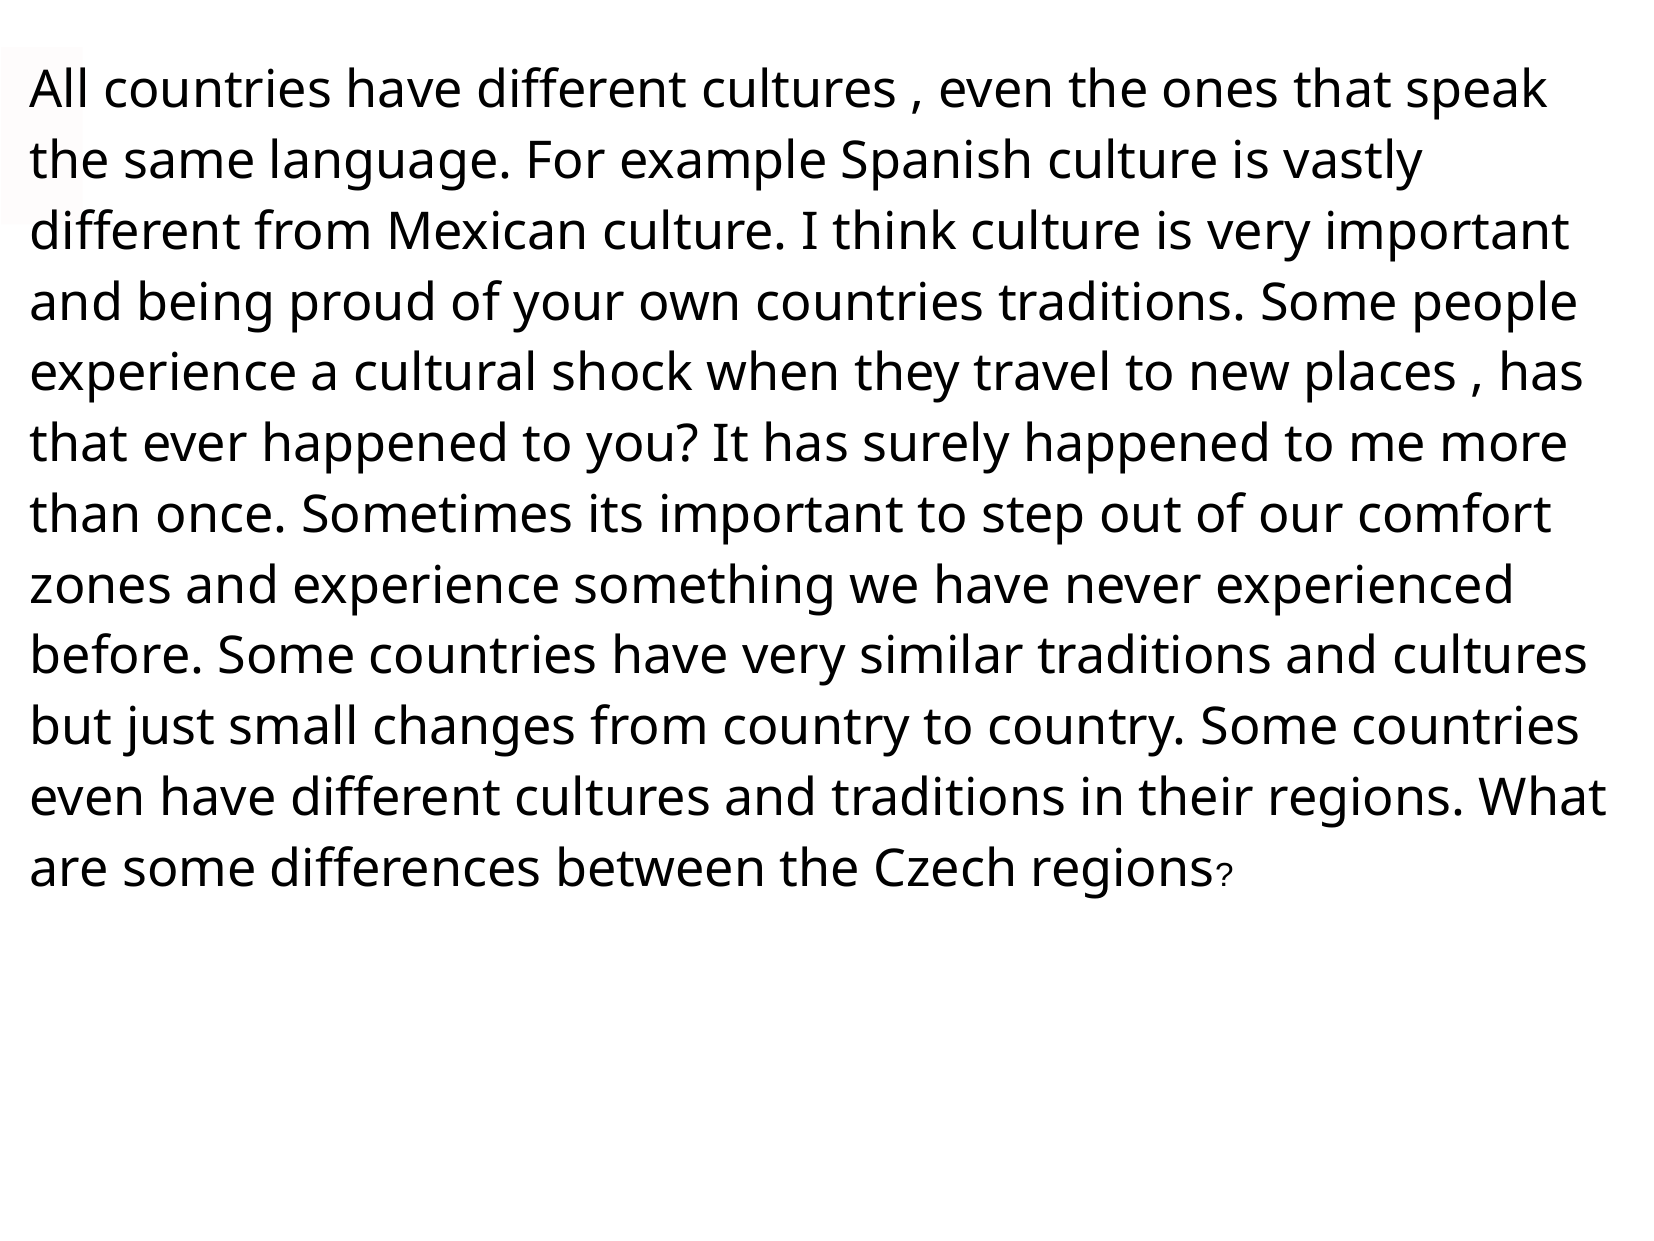

All countries have different cultures , even the ones that speak the same language. For example Spanish culture is vastly different from Mexican culture. I think culture is very important and being proud of your own countries traditions. Some people experience a cultural shock when they travel to new places , has that ever happened to you? It has surely happened to me more than once. Sometimes its important to step out of our comfort zones and experience something we have never experienced before. Some countries have very similar traditions and cultures but just small changes from country to country. Some countries even have different cultures and traditions in their regions. What are some differences between the Czech regions?
2